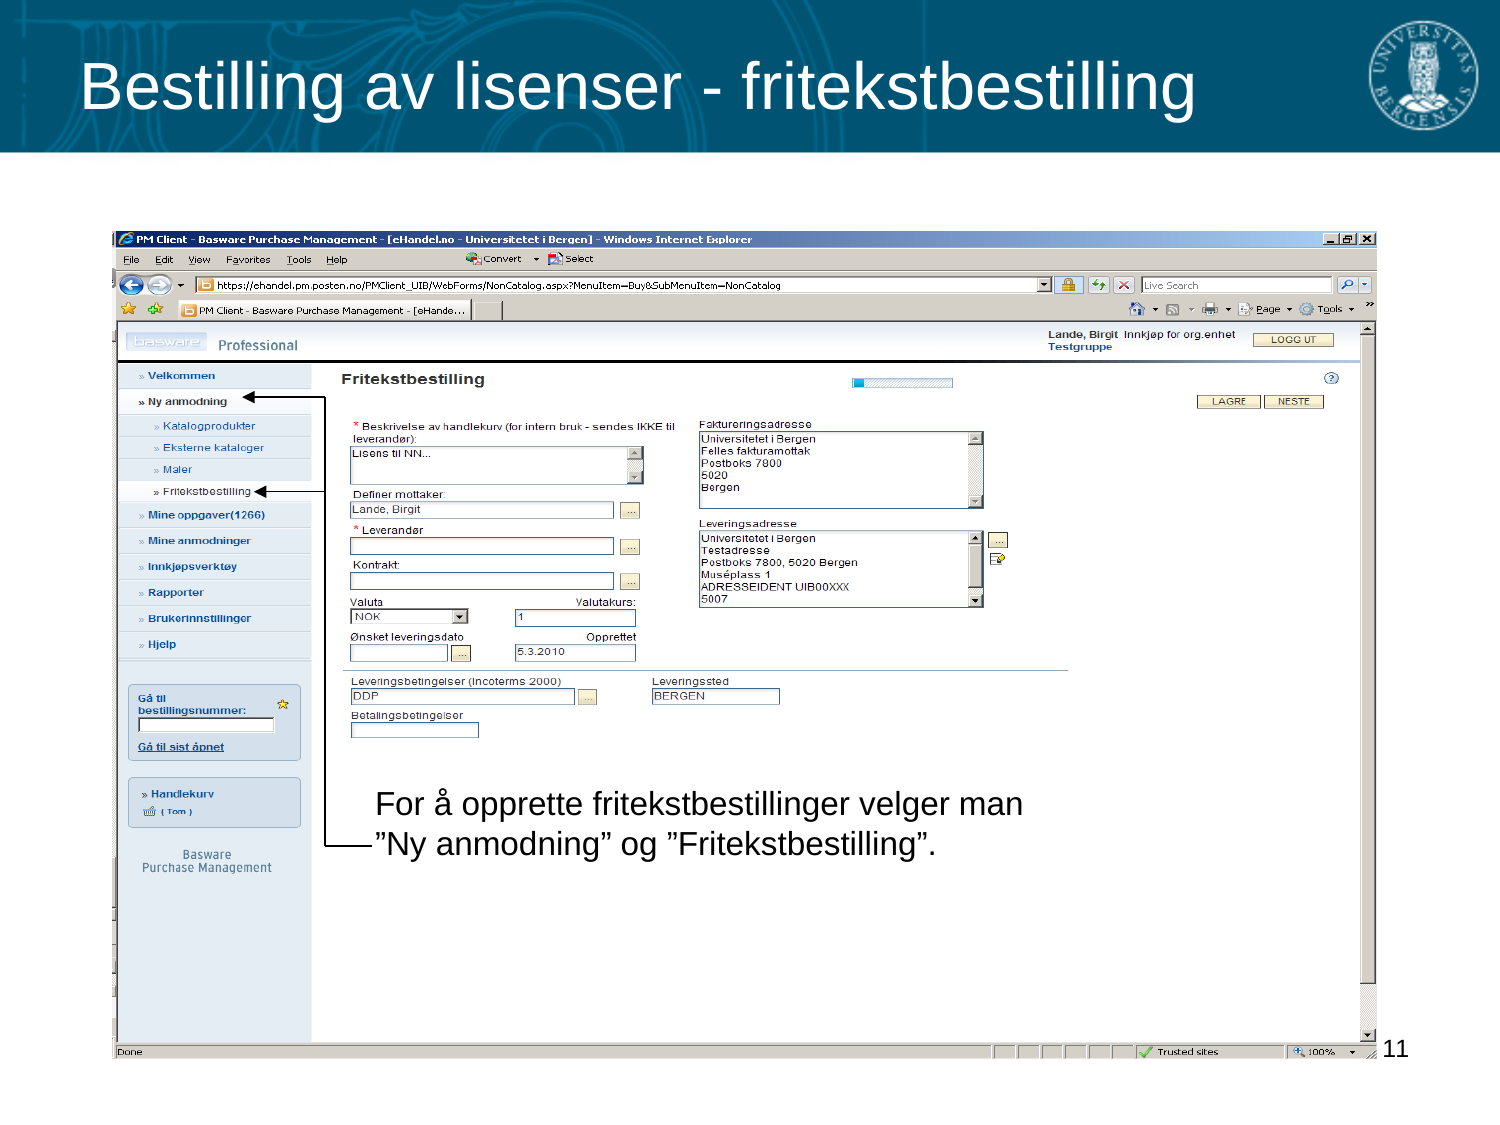

# Bestilling av lisenser - fritekstbestilling
For å opprette fritekstbestillinger velger man ”Ny anmodning” og ”Fritekstbestilling”.